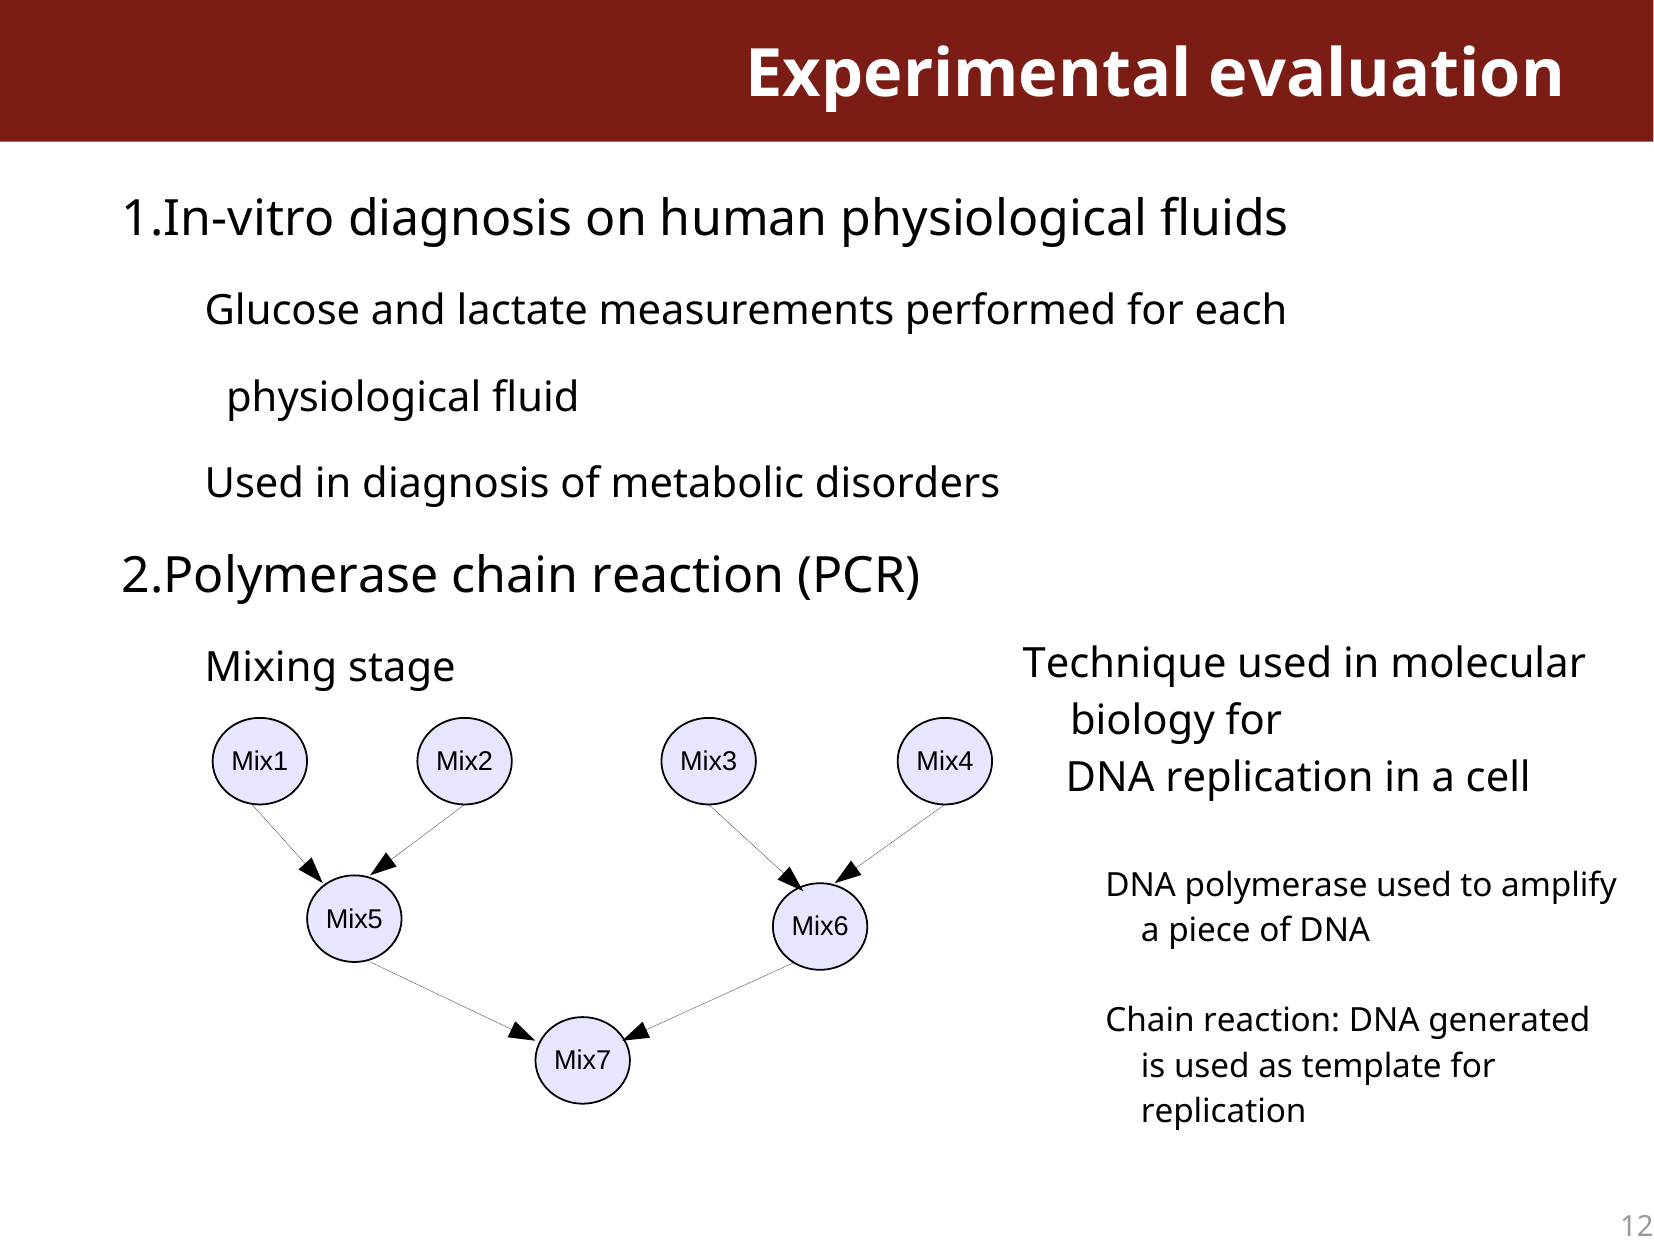

# Experimental evaluation
1.In-vitro diagnosis on human physiological fluids
Glucose and lactate measurements performed for each
 physiological fluid
Used in diagnosis of metabolic disorders
2.Polymerase chain reaction (PCR)
Mixing stage
Technique used in molecular biology for
 DNA replication in a cell
DNA polymerase used to amplify a piece of DNA
Chain reaction: DNA generated is used as template for replication
Mix1
Mix2
Mix3
Mix4
Mix5
Mix6
Mix7
12